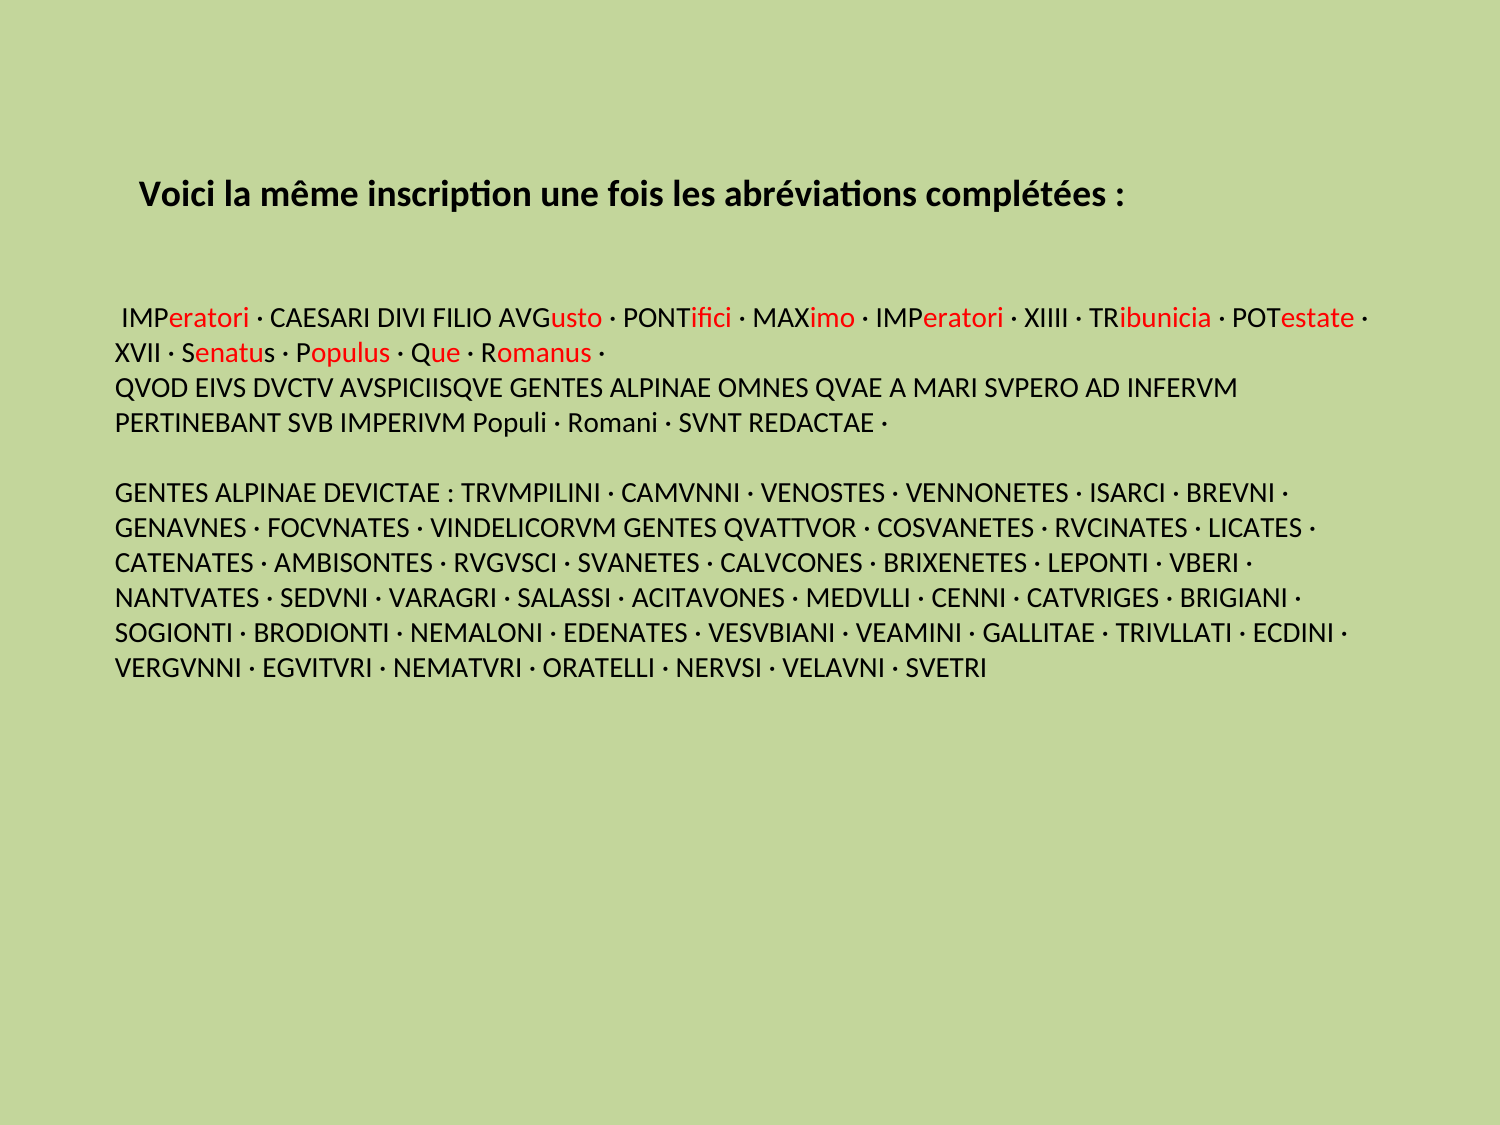

Voici la même inscription une fois les abréviations complétées :
 IMPeratori · CAESARI DIVI FILIO AVGusto · PONTifici · MAXimo · IMPeratori · XIIII · TRibunicia · POTestate · XVII · Senatus · Populus · Que · Romanus ·
QVOD EIVS DVCTV AVSPICIISQVE GENTES ALPINAE OMNES QVAE A MARI SVPERO AD INFERVM PERTINEBANT SVB IMPERIVM Populi · Romani · SVNT REDACTAE ·
GENTES ALPINAE DEVICTAE : TRVMPILINI · CAMVNNI · VENOSTES · VENNONETES · ISARCI · BREVNI · GENAVNES · FOCVNATES · VINDELICORVM GENTES QVATTVOR · COSVANETES · RVCINATES · LICATES · CATENATES · AMBISONTES · RVGVSCI · SVANETES · CALVCONES · BRIXENETES · LEPONTI · VBERI · NANTVATES · SEDVNI · VARAGRI · SALASSI · ACITAVONES · MEDVLLI · CENNI · CATVRIGES · BRIGIANI · SOGIONTI · BRODIONTI · NEMALONI · EDENATES · VESVBIANI · VEAMINI · GALLITAE · TRIVLLATI · ECDINI · VERGVNNI · EGVITVRI · NEMATVRI · ORATELLI · NERVSI · VELAVNI · SVETRI